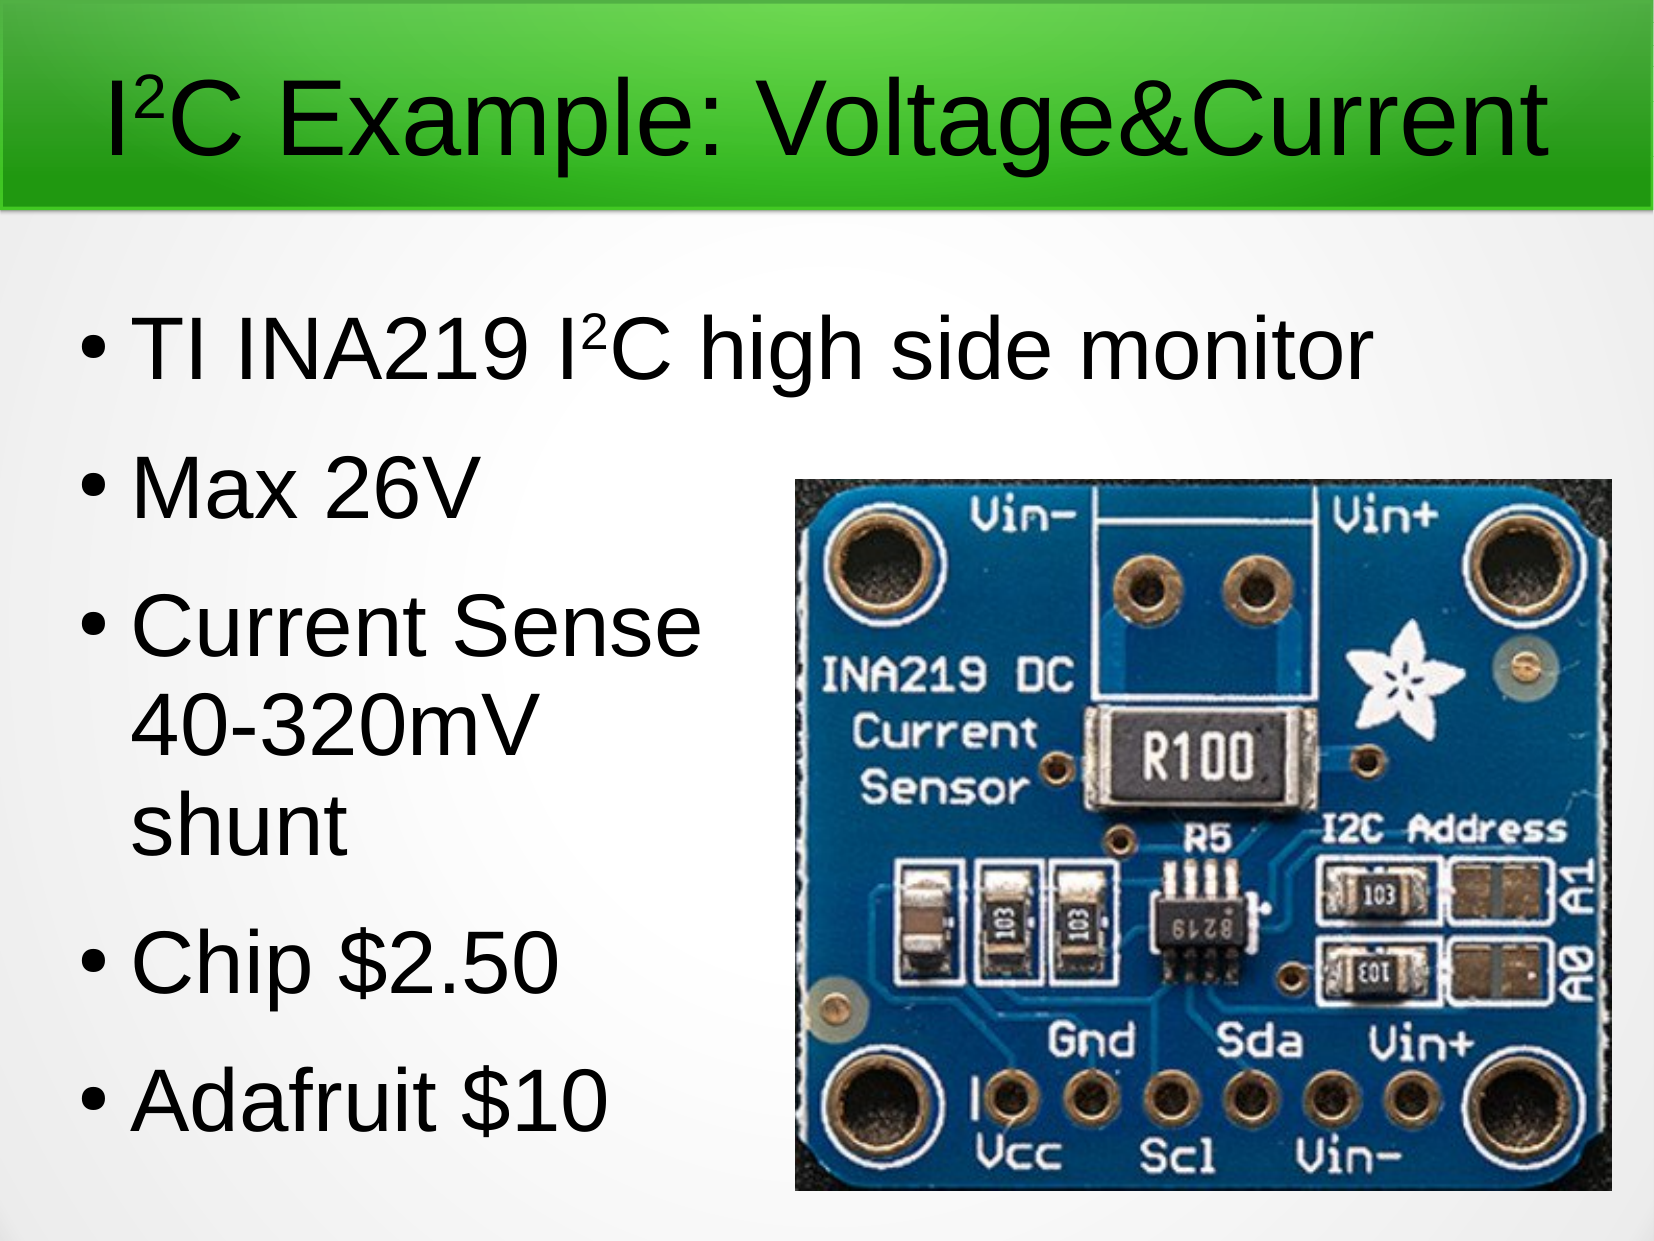

# I2C Example: Voltage&Current
TI INA219 I2C high side monitor
Max 26V
Current Sense
40-320mV
shunt
Chip $2.50
Adafruit $10